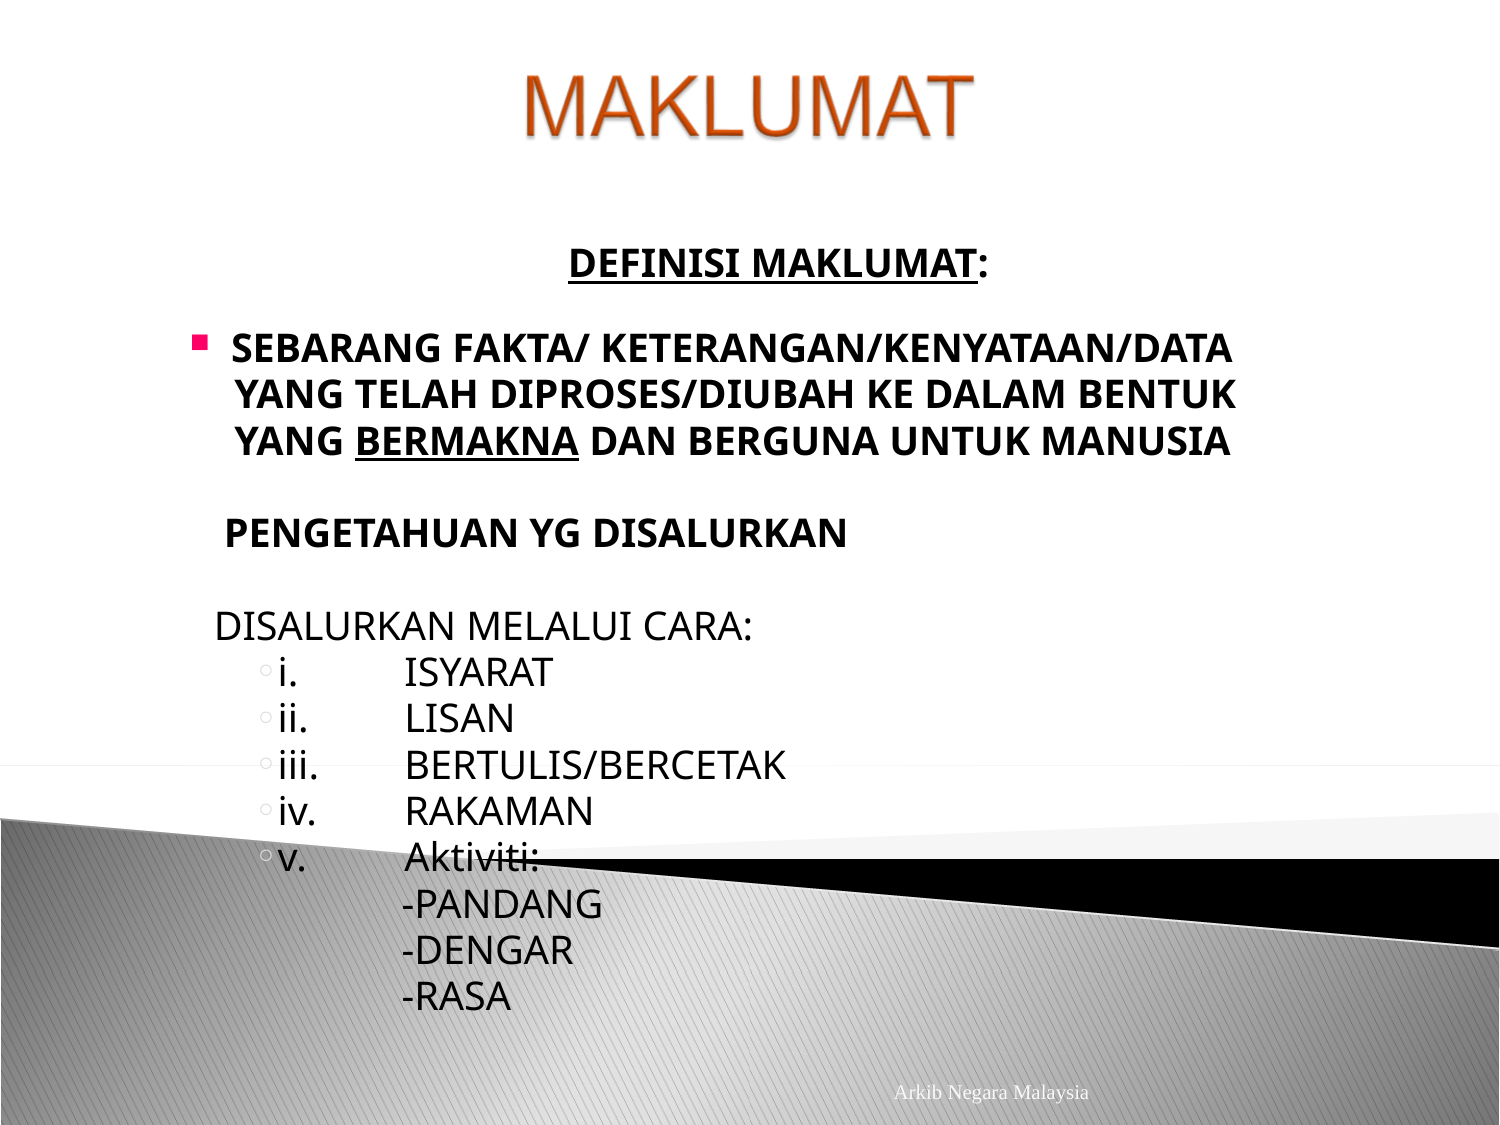

DEFINISI MAKLUMAT:
 SEBARANG FAKTA/ KETERANGAN/KENYATAAN/DATA
 YANG TELAH DIPROSES/DIUBAH KE DALAM BENTUK
 YANG BERMAKNA DAN BERGUNA UNTUK MANUSIA
 PENGETAHUAN YG DISALURKAN
 DISALURKAN MELALUI CARA:
i.	ISYARAT
ii.	LISAN
iii. 	BERTULIS/BERCETAK
iv. 	RAKAMAN
v.	Aktiviti:
	 -PANDANG
	 -DENGAR
	 -RASA
Arkib Negara Malaysia